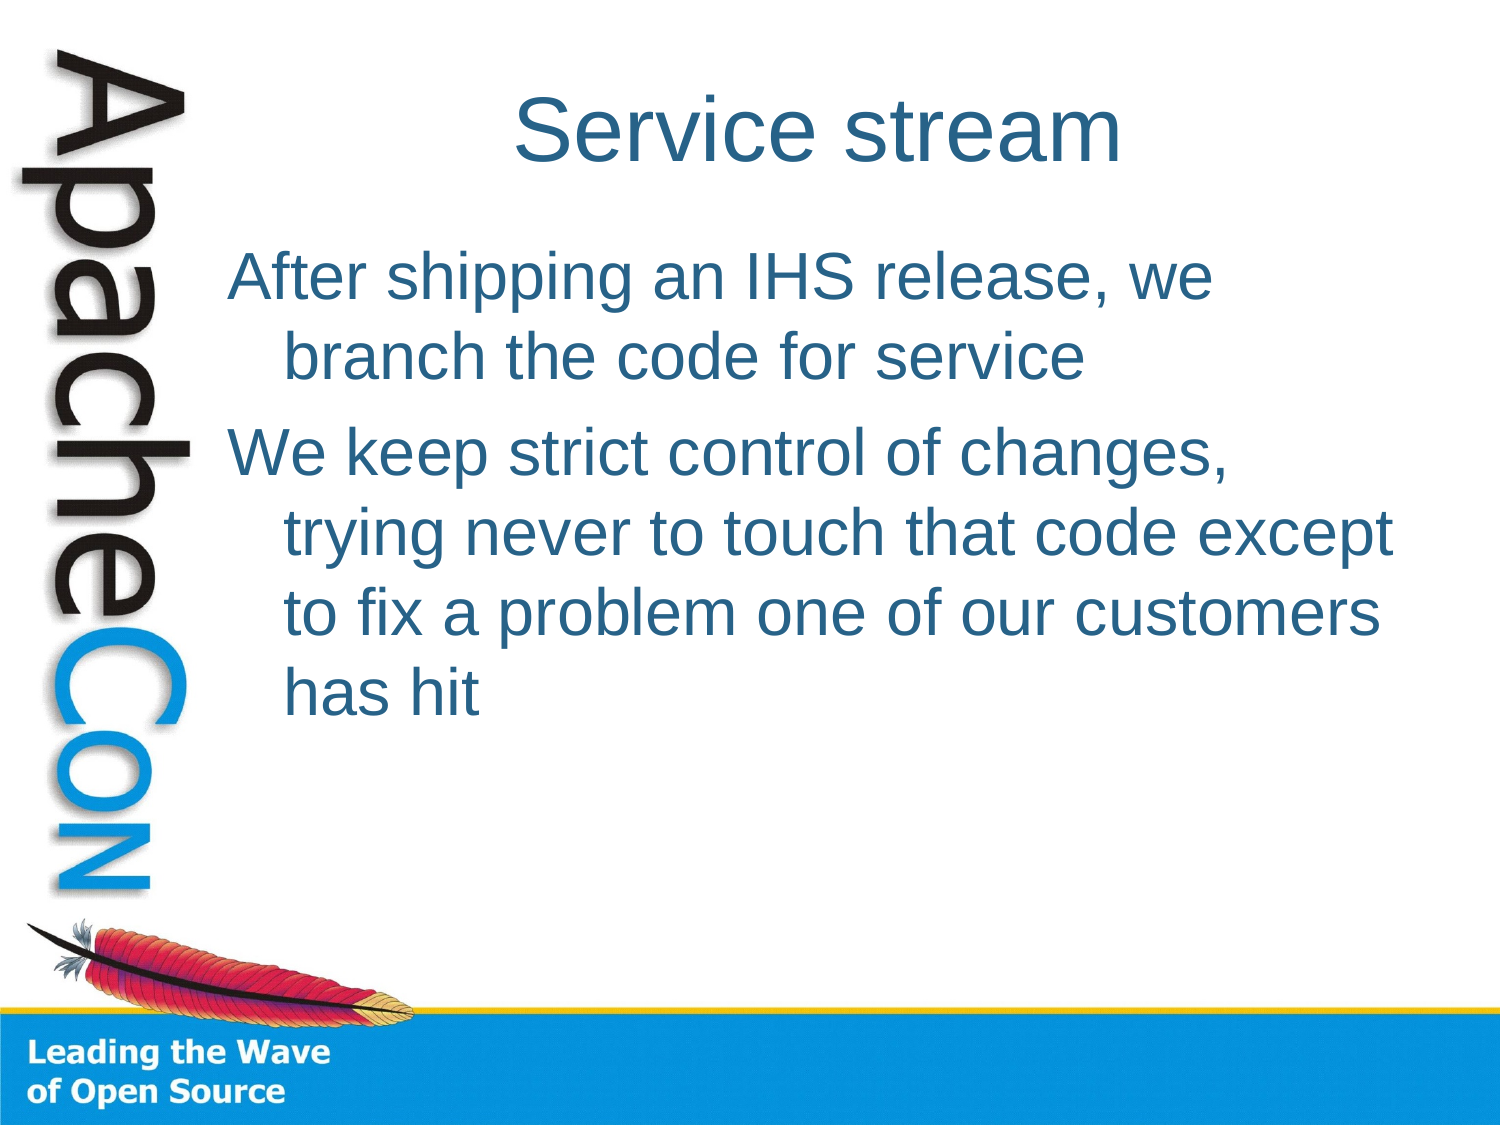

# Service stream
After shipping an IHS release, we branch the code for service
We keep strict control of changes, trying never to touch that code except to fix a problem one of our customers has hit